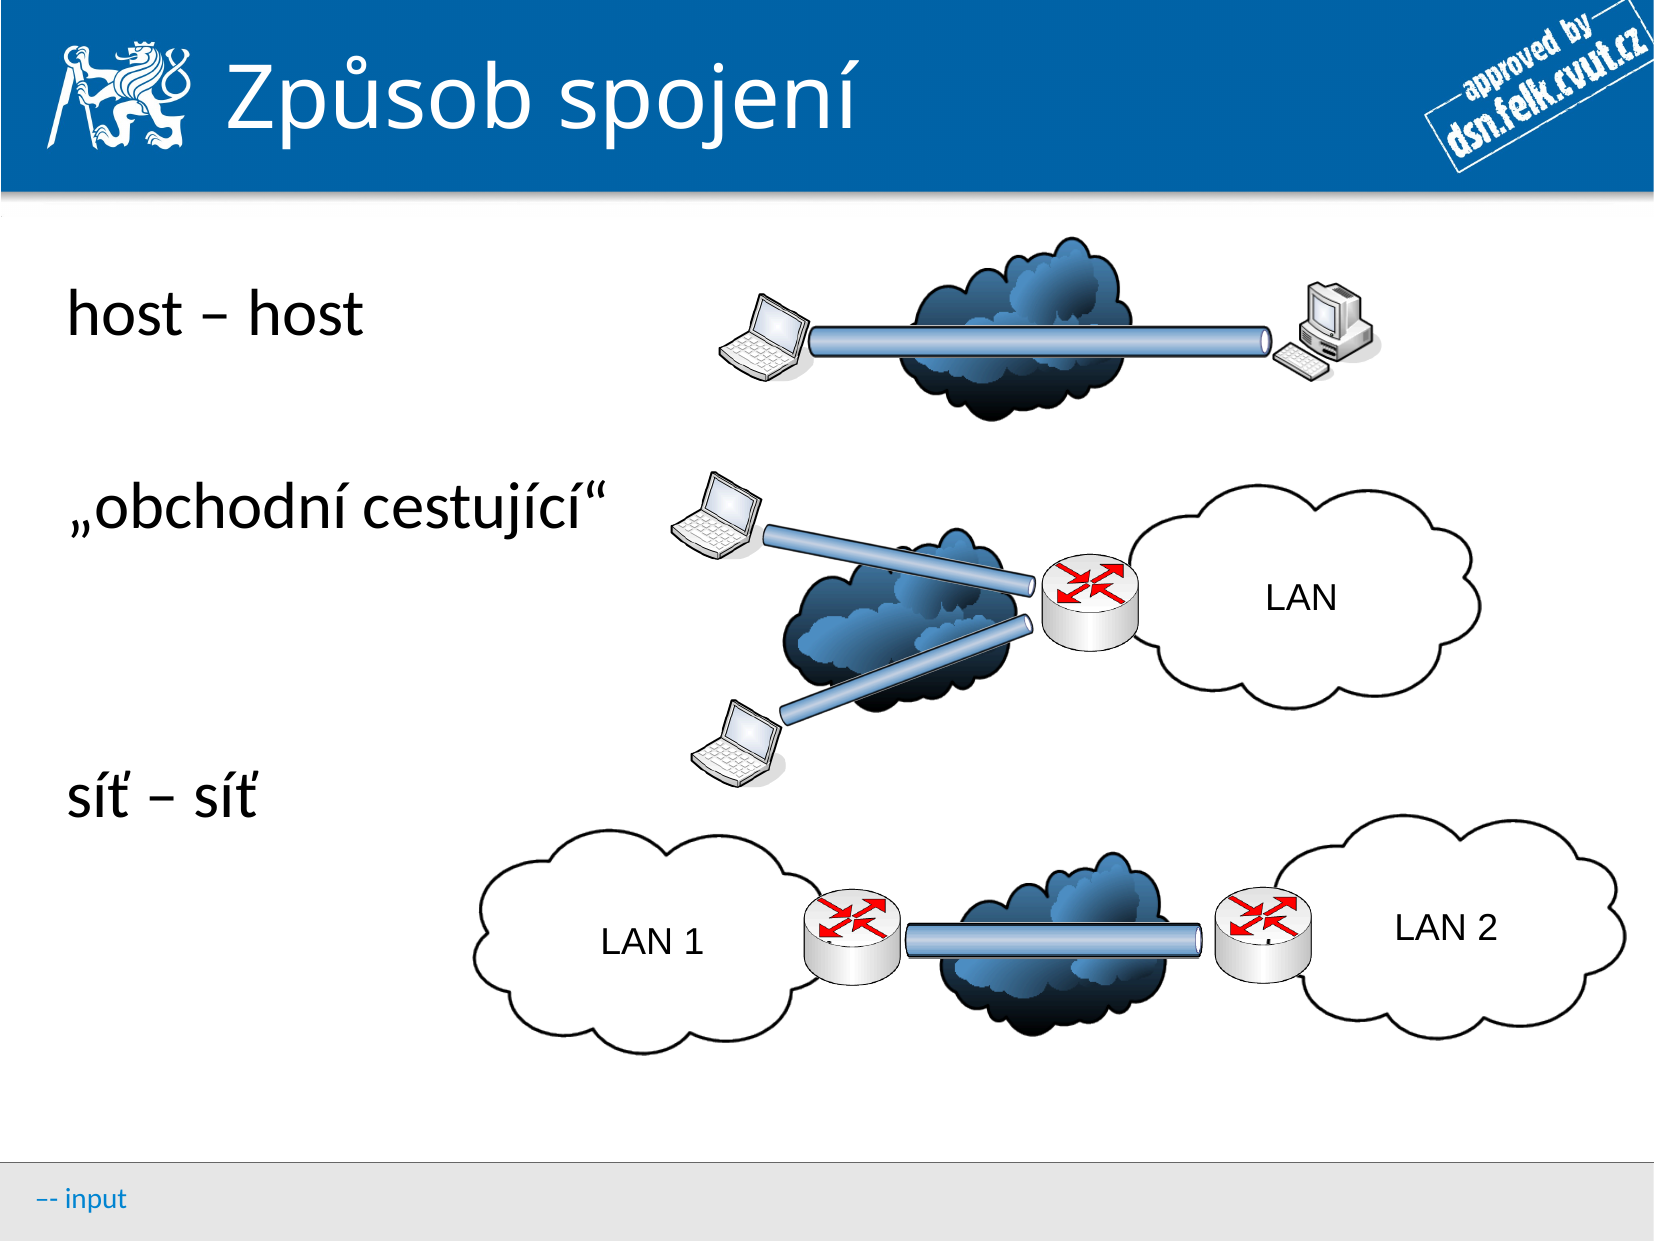

# Způsob spojení
host – host
„obchodní cestující“
síť – síť
LAN
LAN 2
LAN 1